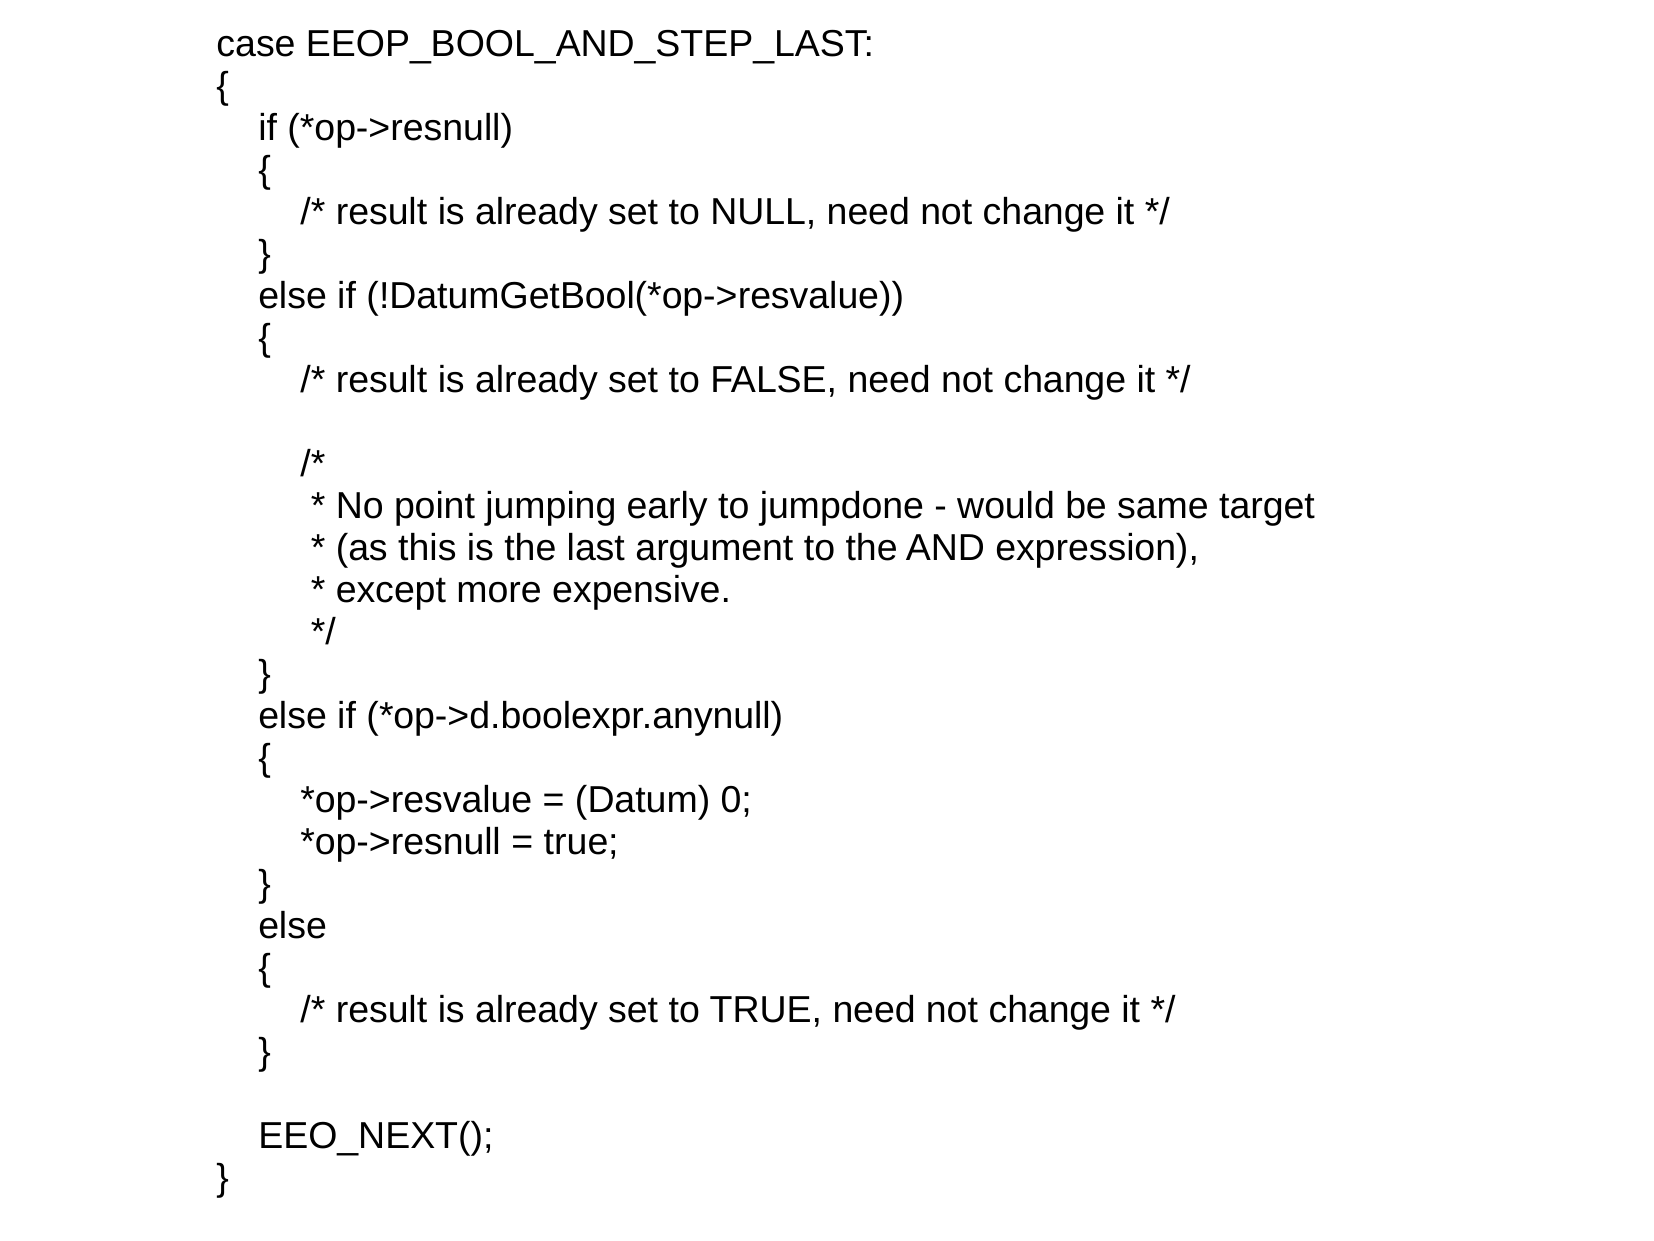

case EEOP_BOOL_AND_STEP_LAST:
 {
 if (*op->resnull)
 {
 /* result is already set to NULL, need not change it */
 }
 else if (!DatumGetBool(*op->resvalue))
 {
 /* result is already set to FALSE, need not change it */
 /*
 * No point jumping early to jumpdone - would be same target
 * (as this is the last argument to the AND expression),
 * except more expensive.
 */
 }
 else if (*op->d.boolexpr.anynull)
 {
 *op->resvalue = (Datum) 0;
 *op->resnull = true;
 }
 else
 {
 /* result is already set to TRUE, need not change it */
 }
 EEO_NEXT();
 }